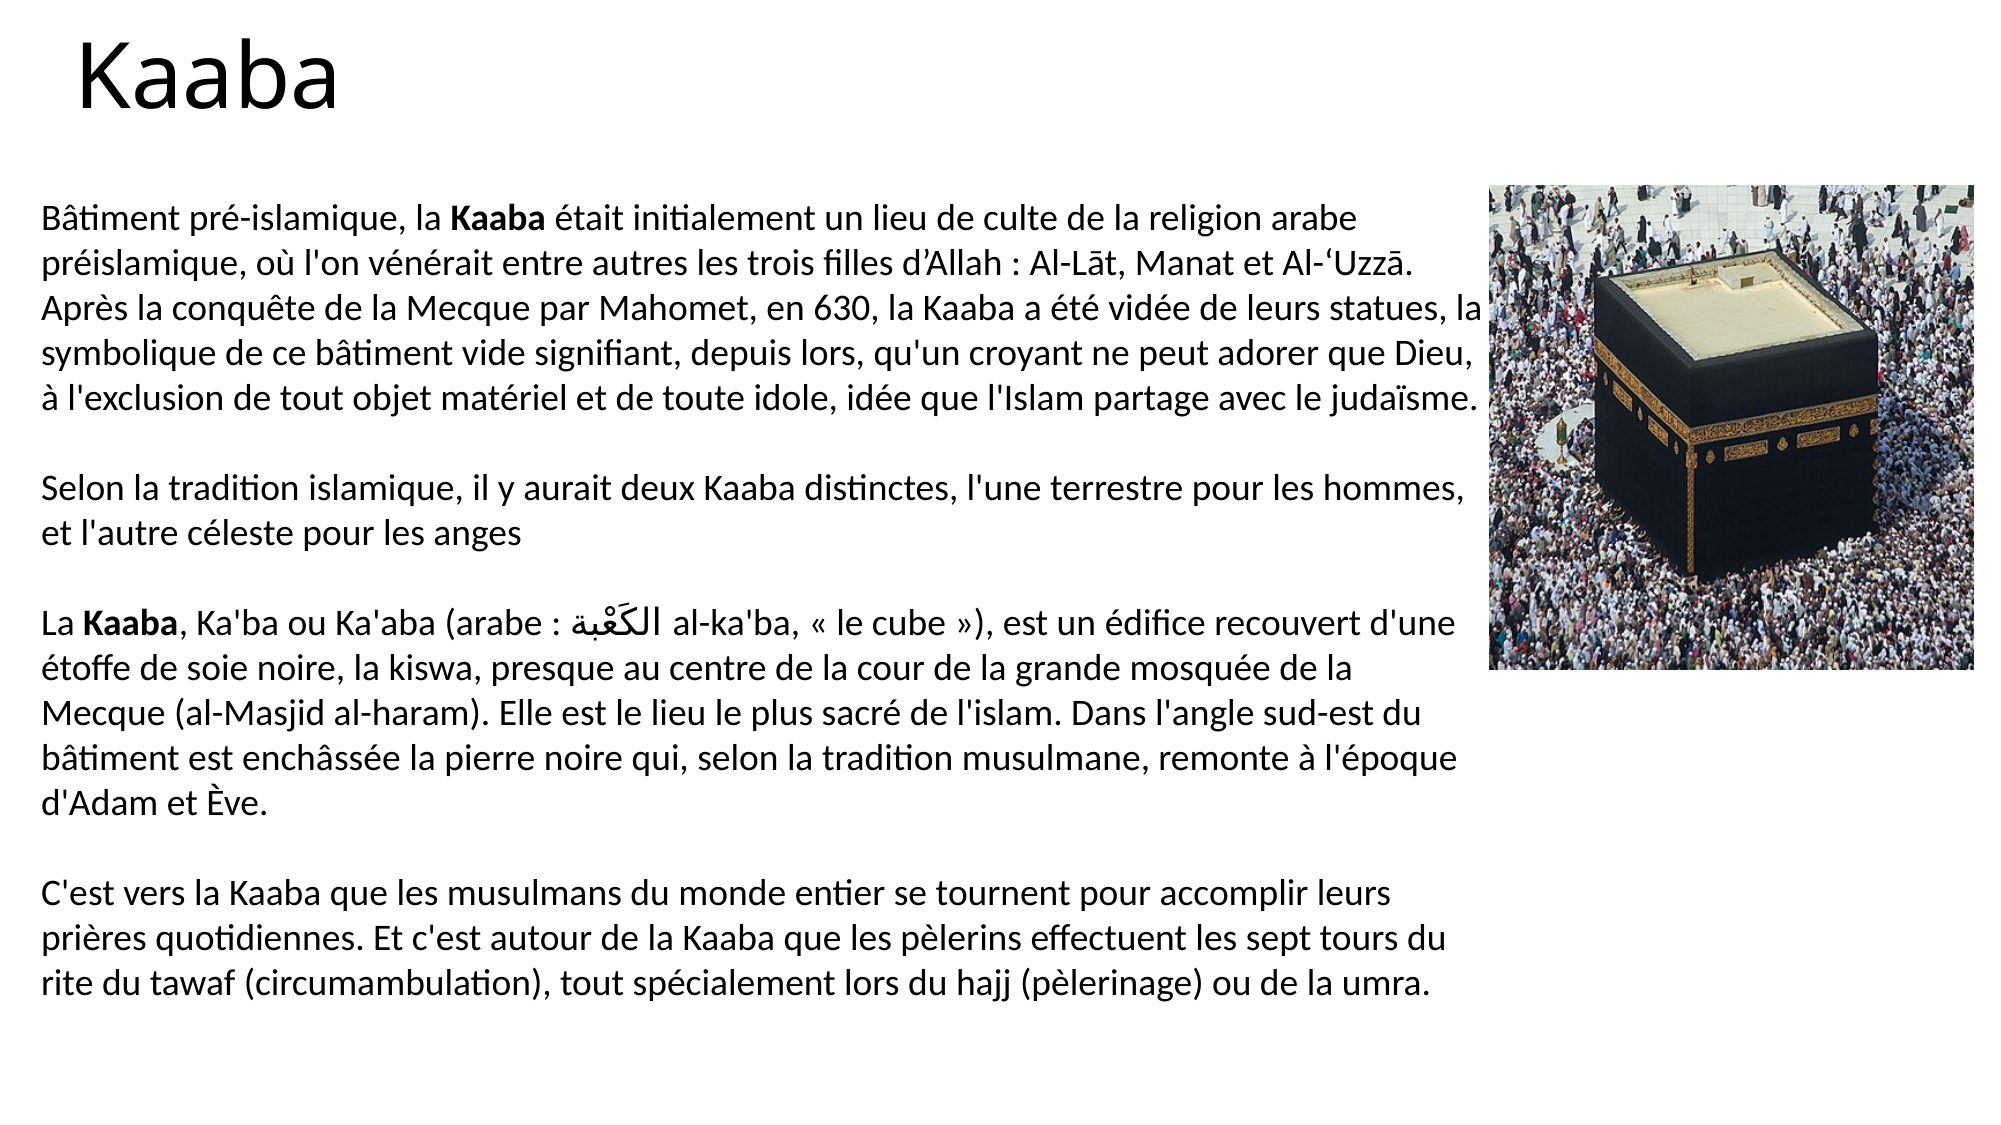

Kaaba
Bâtiment pré-islamique, la Kaaba était initialement un lieu de culte de la religion arabe préislamique, où l'on vénérait entre autres les trois filles d’Allah : Al-Lāt, Manat et Al-‘Uzzā. Après la conquête de la Mecque par Mahomet, en 630, la Kaaba a été vidée de leurs statues, la symbolique de ce bâtiment vide signifiant, depuis lors, qu'un croyant ne peut adorer que Dieu, à l'exclusion de tout objet matériel et de toute idole, idée que l'Islam partage avec le judaïsme.
Selon la tradition islamique, il y aurait deux Kaaba distinctes, l'une terrestre pour les hommes, et l'autre céleste pour les anges
La Kaaba, Ka'ba ou Ka'aba (arabe : الكَعْبة al-ka'ba, « le cube »), est un édifice recouvert d'une étoffe de soie noire, la kiswa, presque au centre de la cour de la grande mosquée de la Mecque (al-Masjid al-haram). Elle est le lieu le plus sacré de l'islam. Dans l'angle sud-est du bâtiment est enchâssée la pierre noire qui, selon la tradition musulmane, remonte à l'époque d'Adam et Ève.
C'est vers la Kaaba que les musulmans du monde entier se tournent pour accomplir leurs prières quotidiennes. Et c'est autour de la Kaaba que les pèlerins effectuent les sept tours du rite du tawaf (circumambulation), tout spécialement lors du hajj (pèlerinage) ou de la umra.